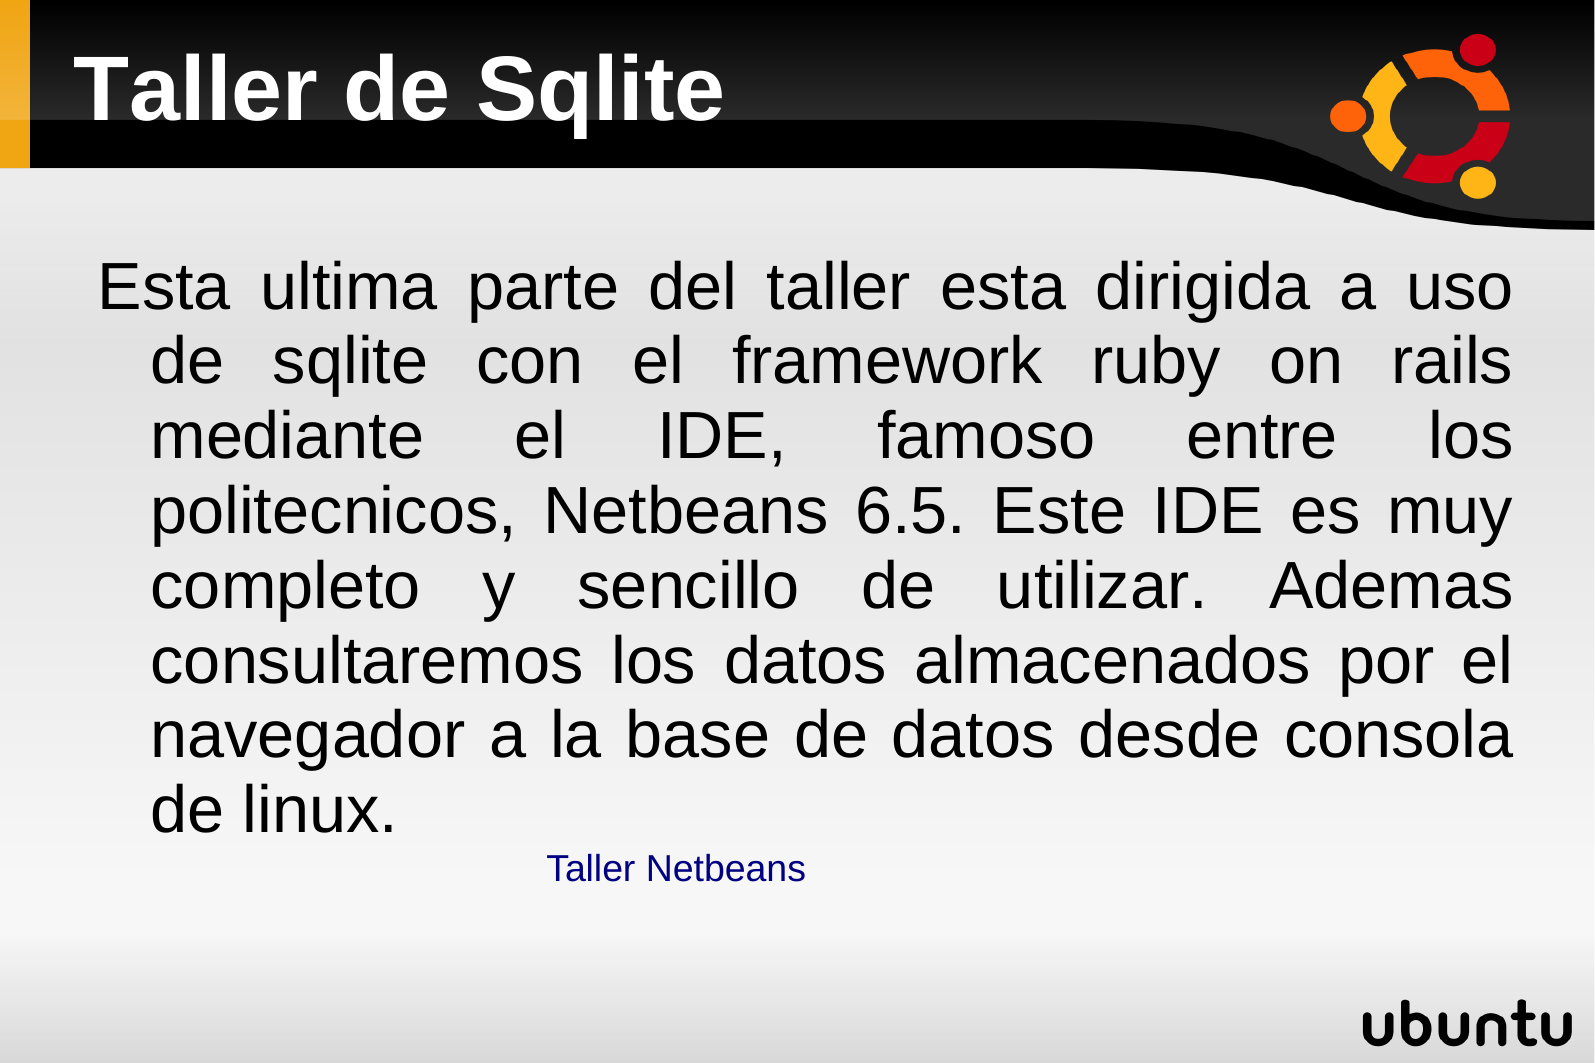

# Taller de Sqlite
Esta ultima parte del taller esta dirigida a uso de sqlite con el framework ruby on rails mediante el IDE, famoso entre los politecnicos, Netbeans 6.5. Este IDE es muy completo y sencillo de utilizar. Ademas consultaremos los datos almacenados por el navegador a la base de datos desde consola de linux.
Taller Netbeans